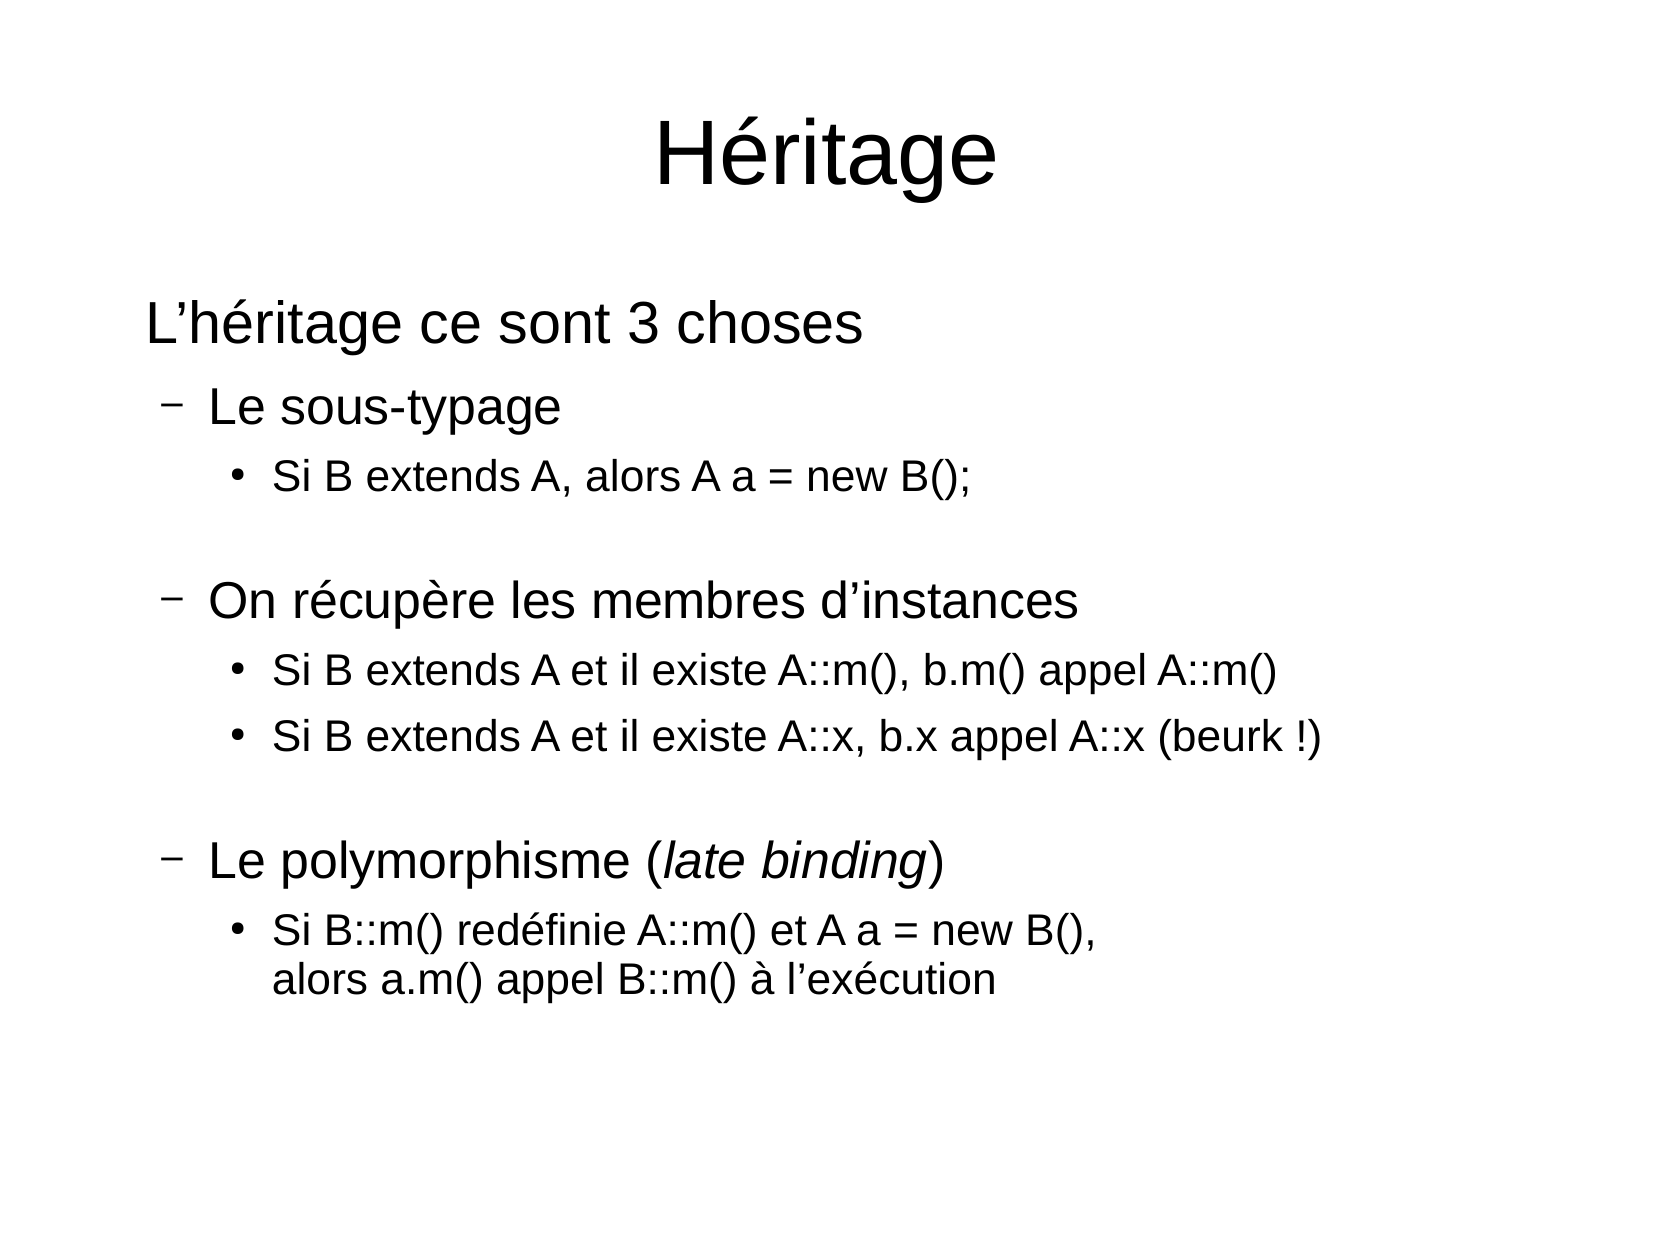

# Héritage
L’héritage ce sont 3 choses
Le sous-typage
Si B extends A, alors A a = new B();
On récupère les membres d’instances
Si B extends A et il existe A::m(), b.m() appel A::m()
Si B extends A et il existe A::x, b.x appel A::x (beurk !)
Le polymorphisme (late binding)
Si B::m() redéfinie A::m() et A a = new B(),
alors a.m() appel B::m() à l’exécution